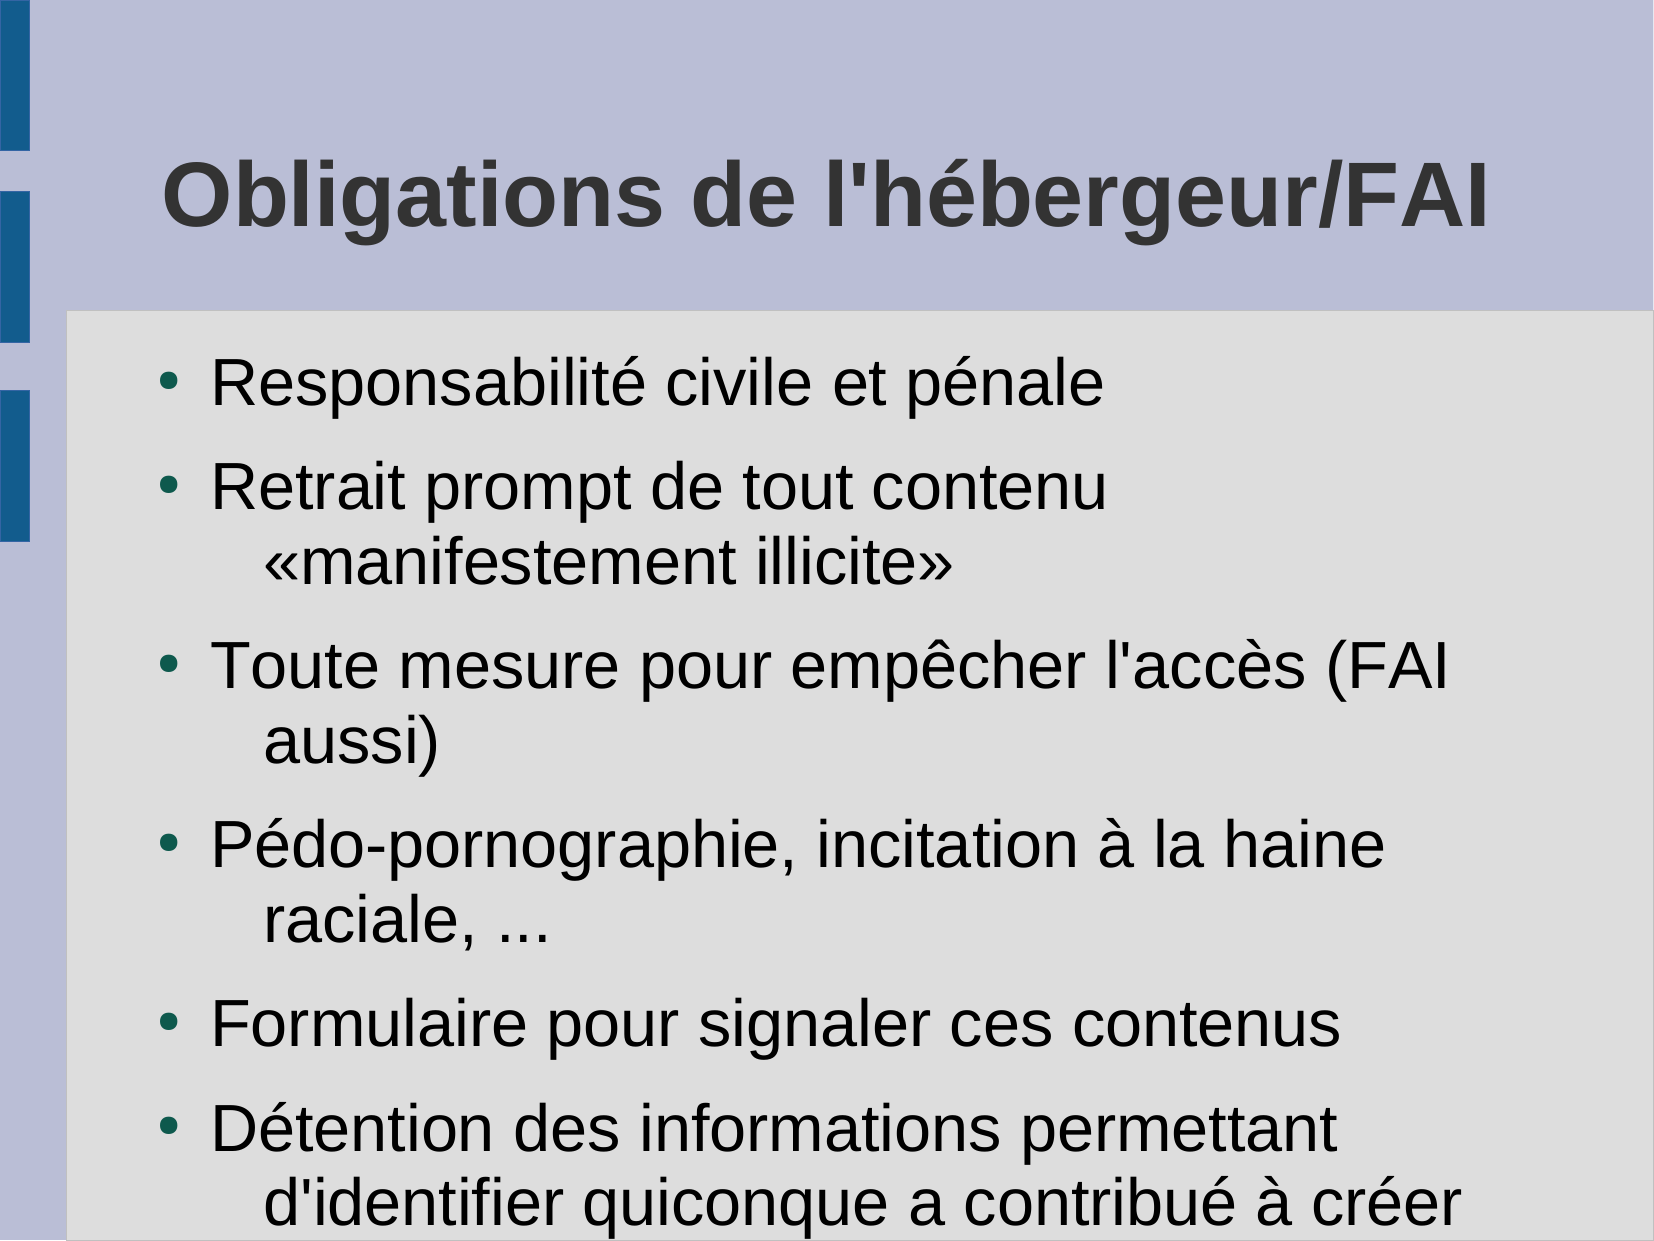

# Obligations de l'hébergeur/FAI
Responsabilité civile et pénale
Retrait prompt de tout contenu «manifestement illicite»
Toute mesure pour empêcher l'accès (FAI aussi)
Pédo-pornographie, incitation à la haine raciale, ...
Formulaire pour signaler ces contenus
Détention des informations permettant d'identifier quiconque a contribué à créer un contenu
Secret professionel